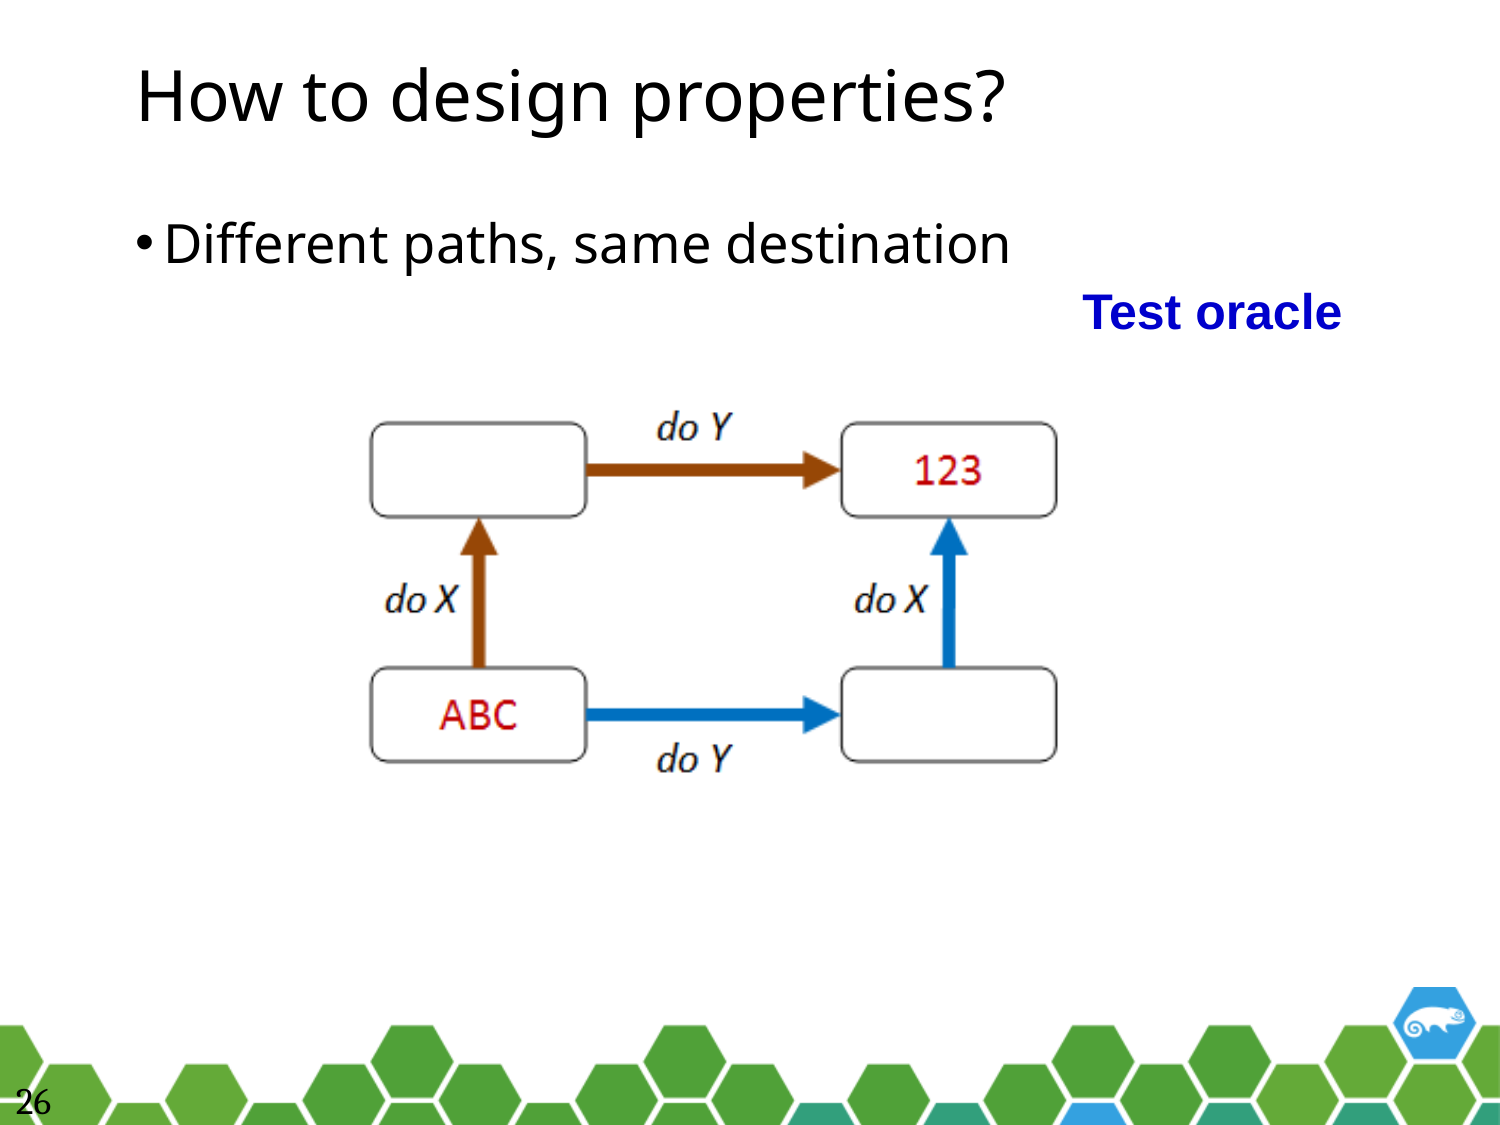

How to design properties?
Different paths, same destination
Test oracle